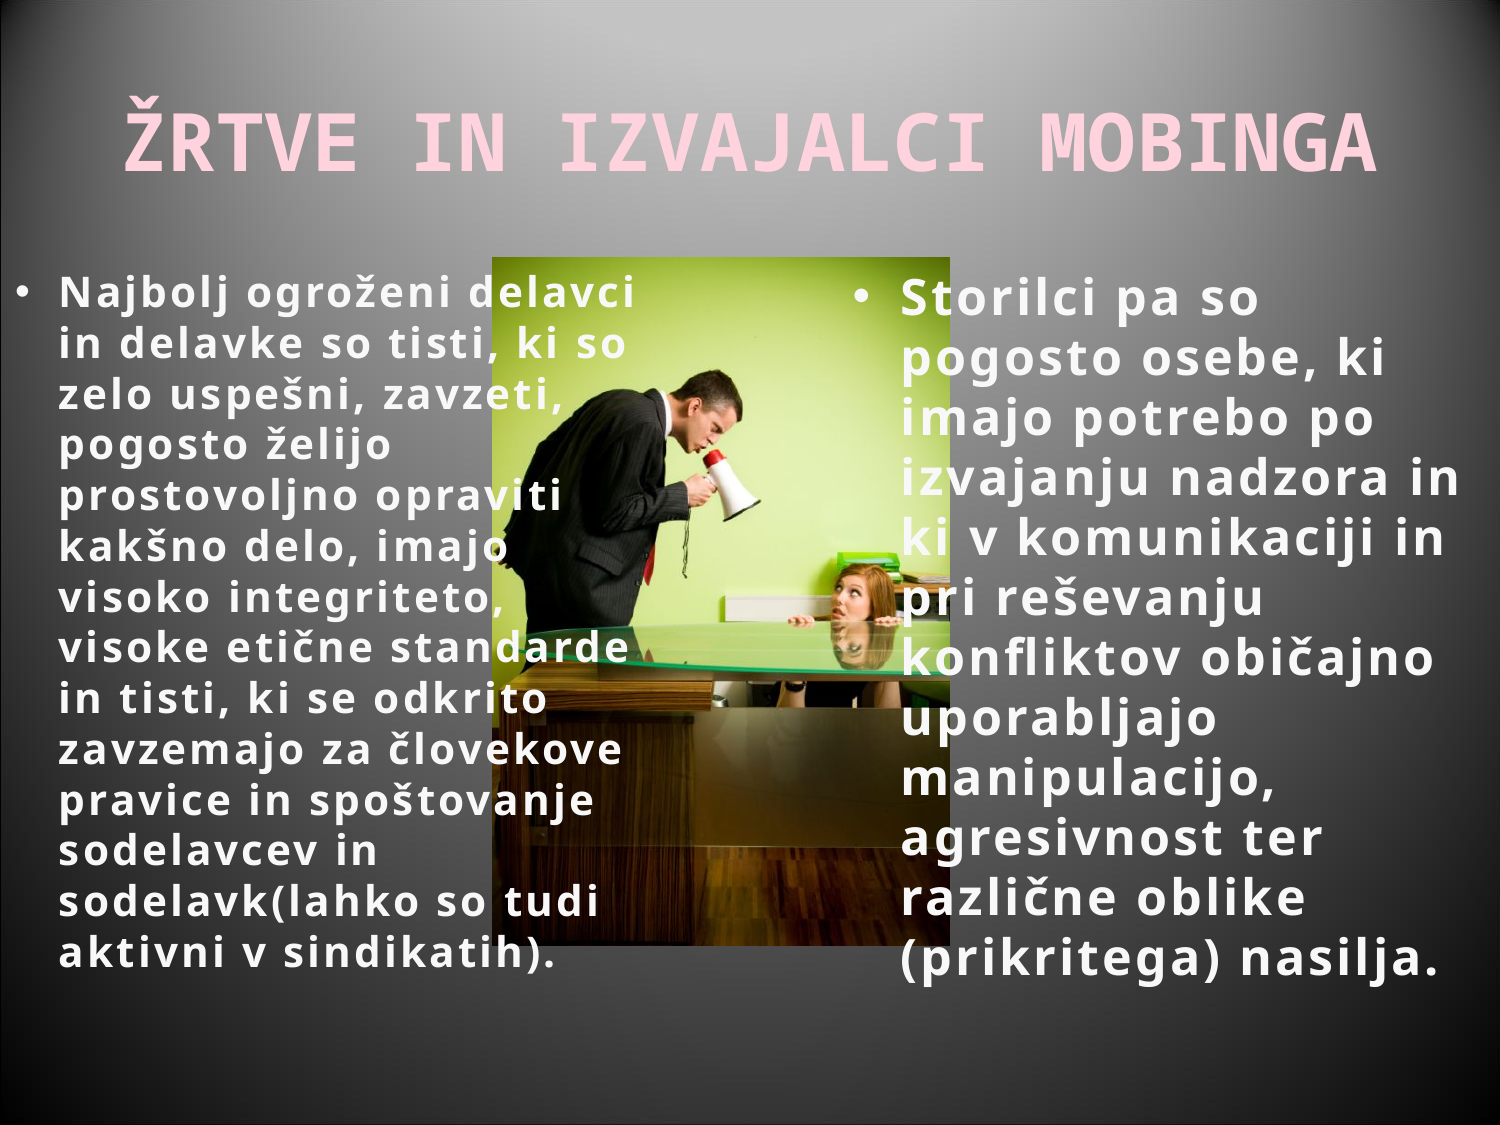

# ŽRTVE IN IZVAJALCI MOBINGA
Najbolj ogroženi delavci in delavke so tisti, ki so zelo uspešni, zavzeti, pogosto želijo prostovoljno opraviti kakšno delo, imajo visoko integriteto, visoke etične standarde in tisti, ki se odkrito zavzemajo za človekove pravice in spoštovanje sodelavcev in sodelavk(lahko so tudi aktivni v sindikatih).
Storilci pa so pogosto osebe, ki imajo potrebo po izvajanju nadzora in ki v komunikaciji in pri reševanju konfliktov običajno uporabljajo manipulacijo, agresivnost ter različne oblike (prikritega) nasilja.